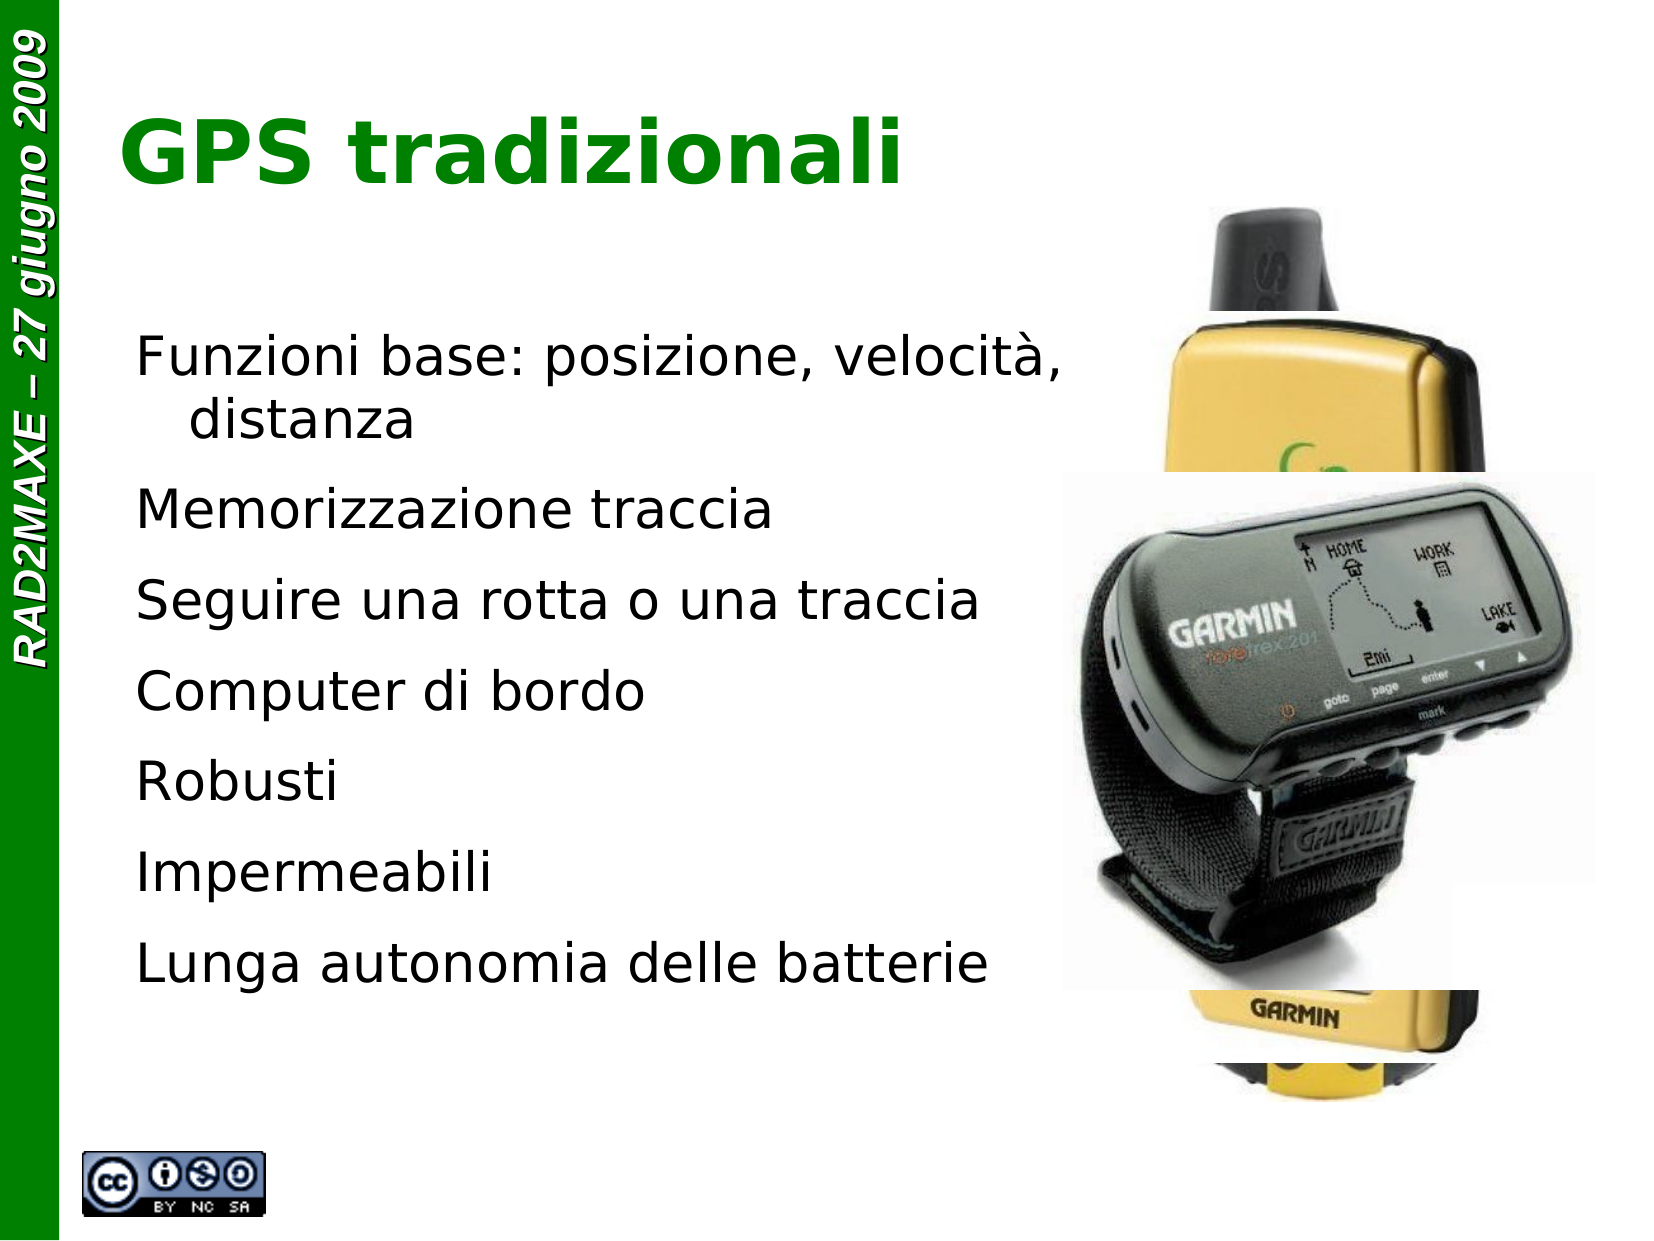

# GPS tradizionali
Funzioni base: posizione, velocità,
distanza
Memorizzazione traccia
Seguire una rotta o una traccia
Computer di bordo
Robusti
Impermeabili
Lunga autonomia delle batterie